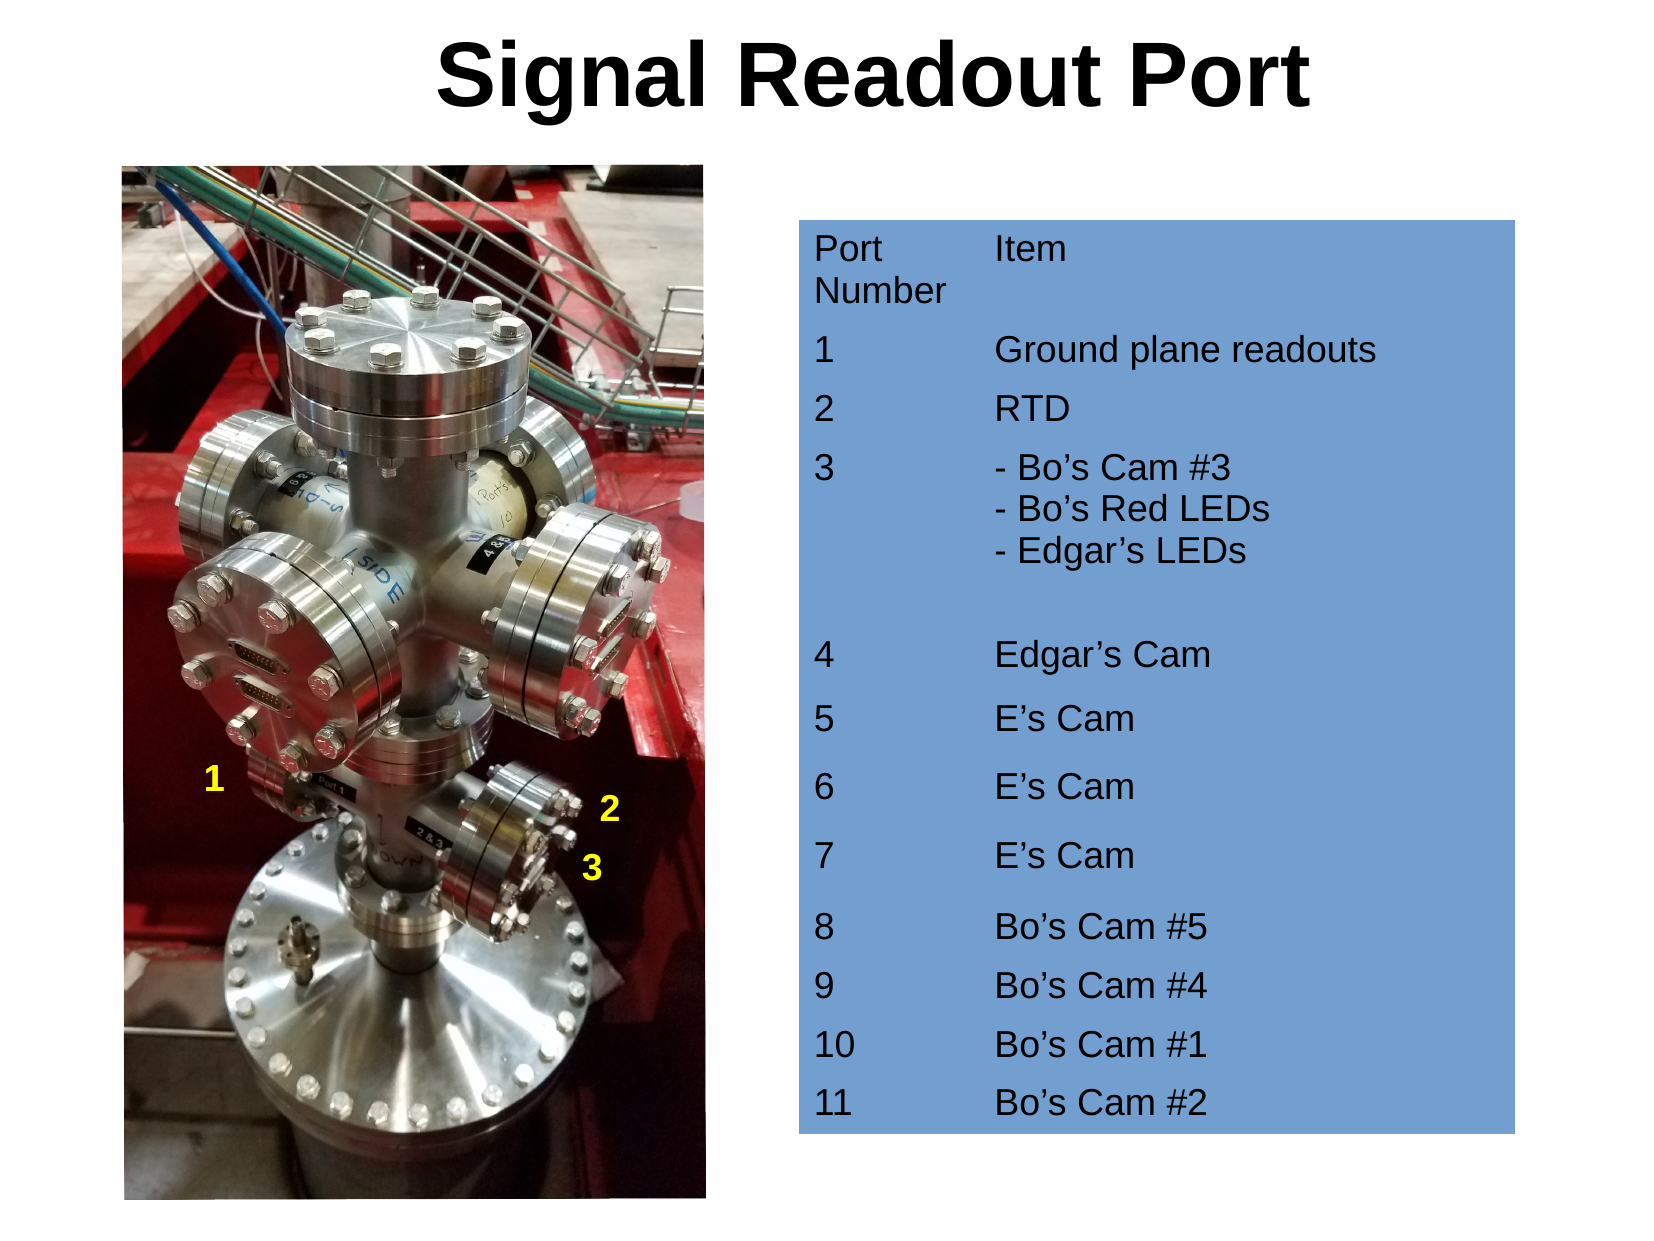

# Signal Readout Port
| Port Number | Item |
| --- | --- |
| 1 | Ground plane readouts |
| 2 | RTD |
| 3 | - Bo’s Cam #3 - Bo’s Red LEDs - Edgar’s LEDs |
| 4 | Edgar’s Cam |
| 5 | E’s Cam |
| 6 | E’s Cam |
| 7 | E’s Cam |
| 8 | Bo’s Cam #5 |
| 9 | Bo’s Cam #4 |
| 10 | Bo’s Cam #1 |
| 11 | Bo’s Cam #2 |
1
1
2
3